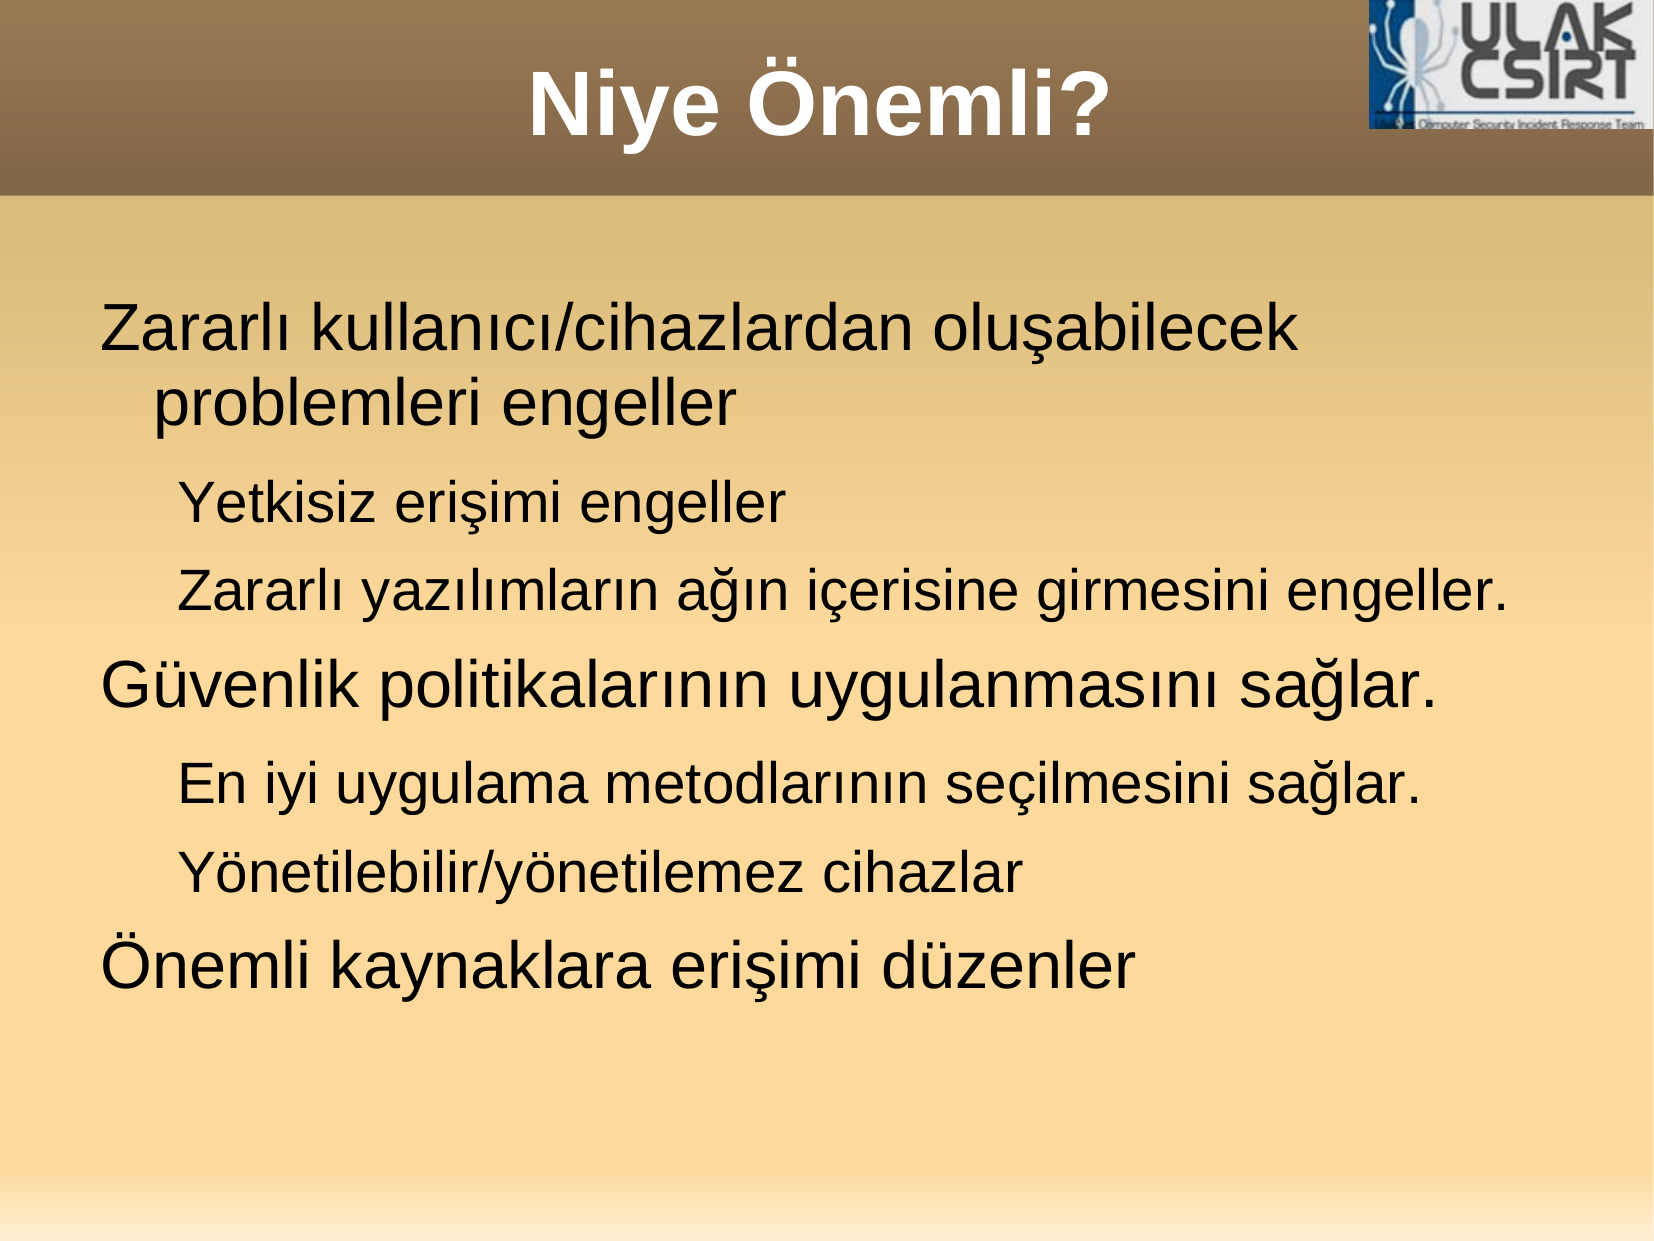

# Niye Önemli?
Zararlı kullanıcı/cihazlardan oluşabilecek problemleri engeller
Yetkisiz erişimi engeller
Zararlı yazılımların ağın içerisine girmesini engeller.
Güvenlik politikalarının uygulanmasını sağlar.
En iyi uygulama metodlarının seçilmesini sağlar.
Yönetilebilir/yönetilemez cihazlar
Önemli kaynaklara erişimi düzenler